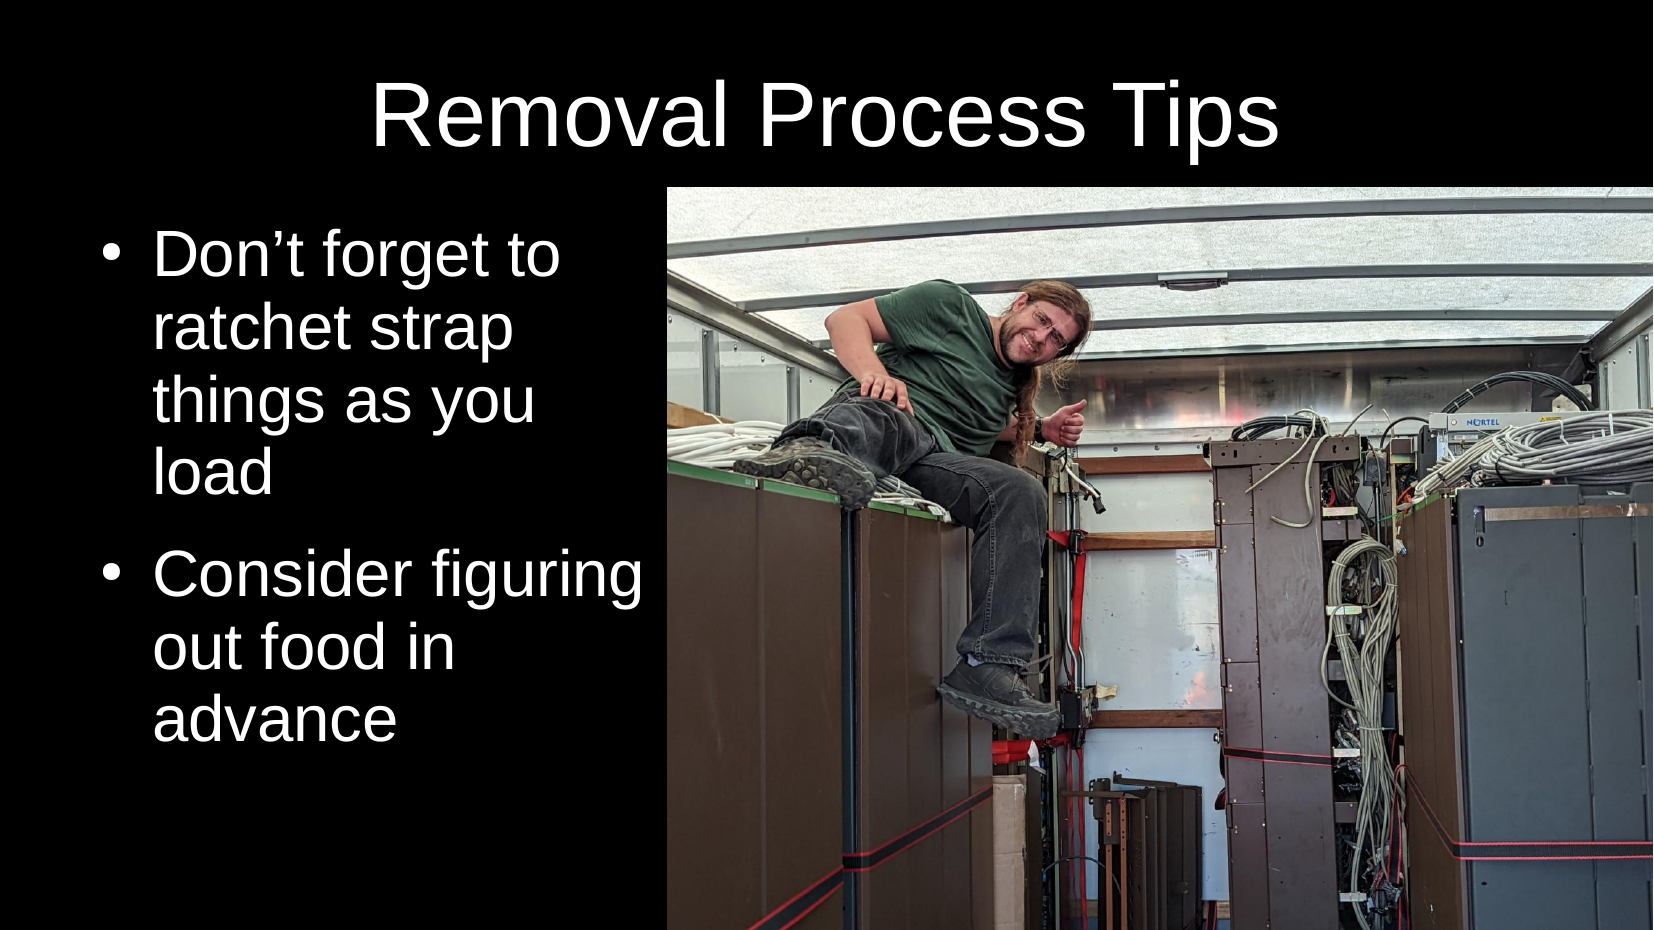

# Removal Process Tips
Don’t forget to ratchet strap things as you load
Consider figuring out food in advance